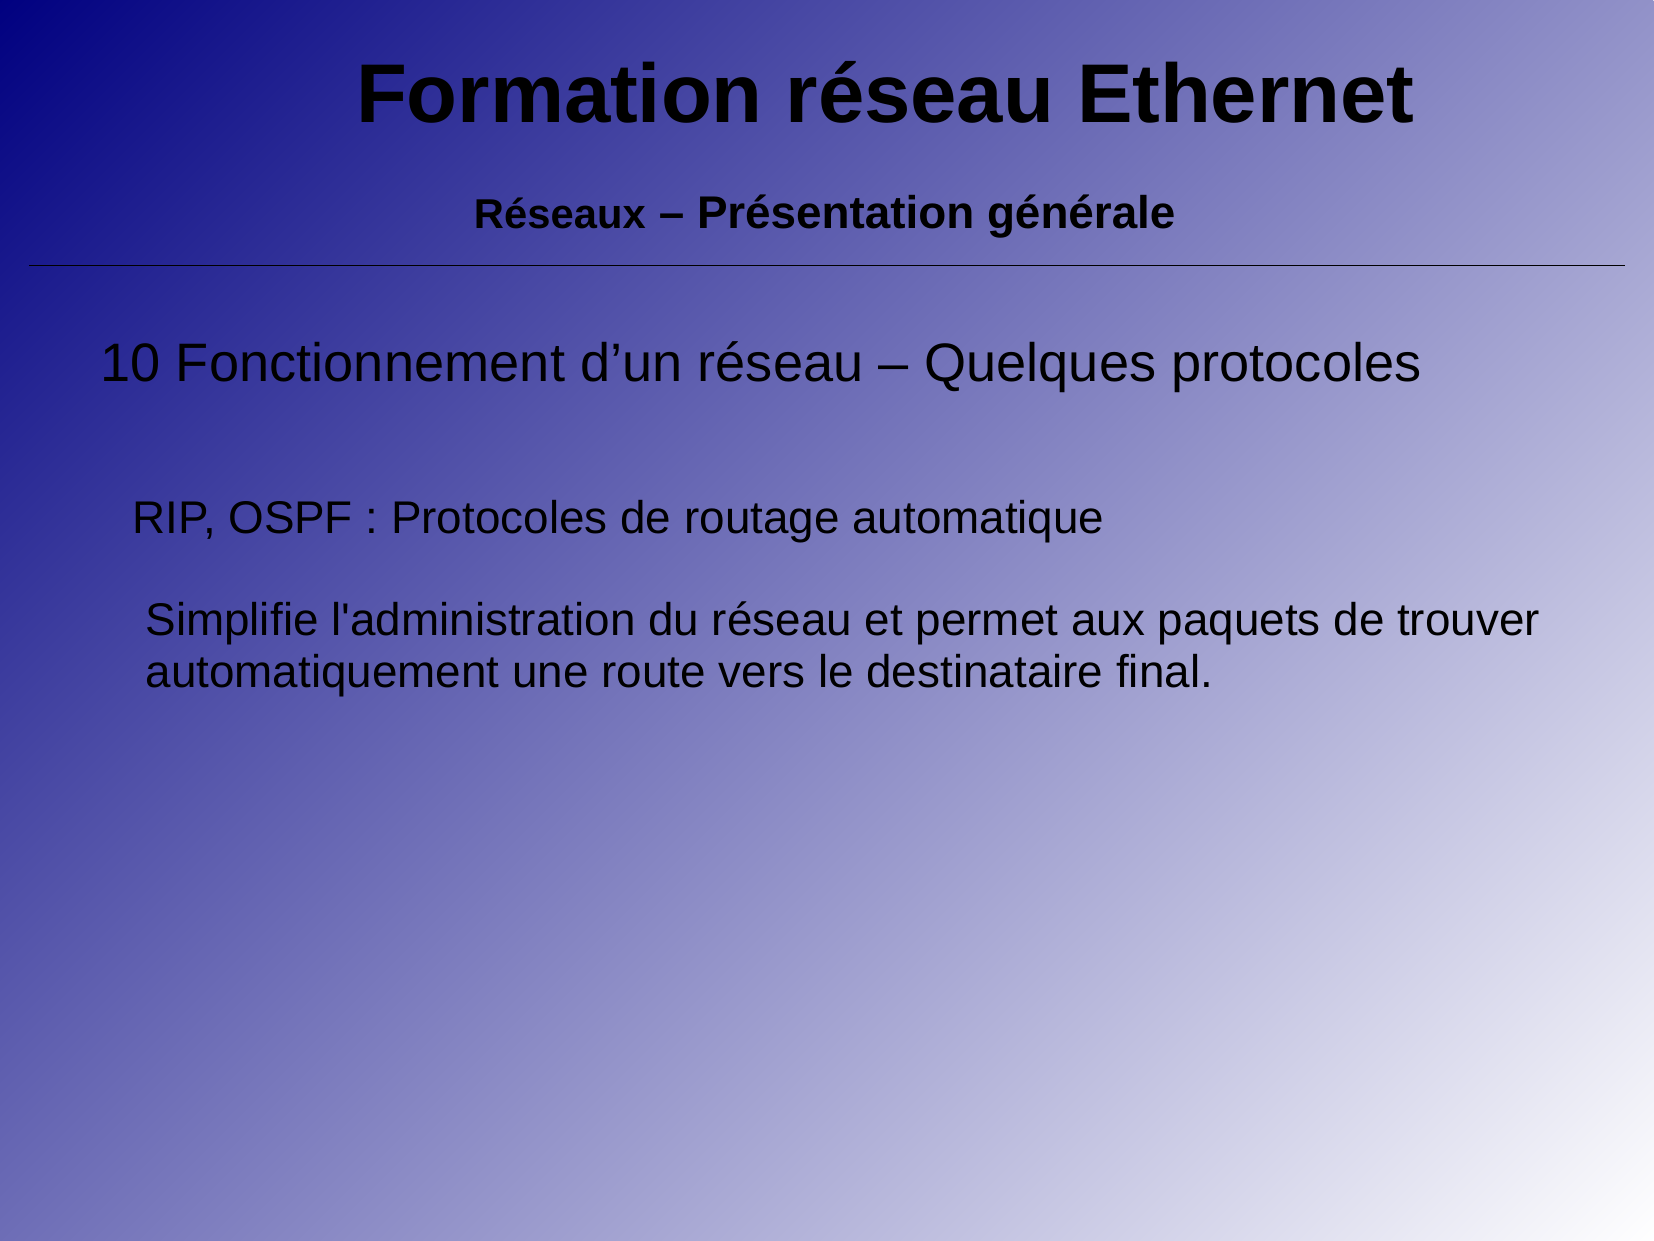

Formation réseau Ethernet
Réseaux – Présentation générale
10 Fonctionnement d’un réseau – Quelques protocoles
RIP, OSPF : Protocoles de routage automatique
 Simplifie l'administration du réseau et permet aux paquets de trouver
 automatiquement une route vers le destinataire final.